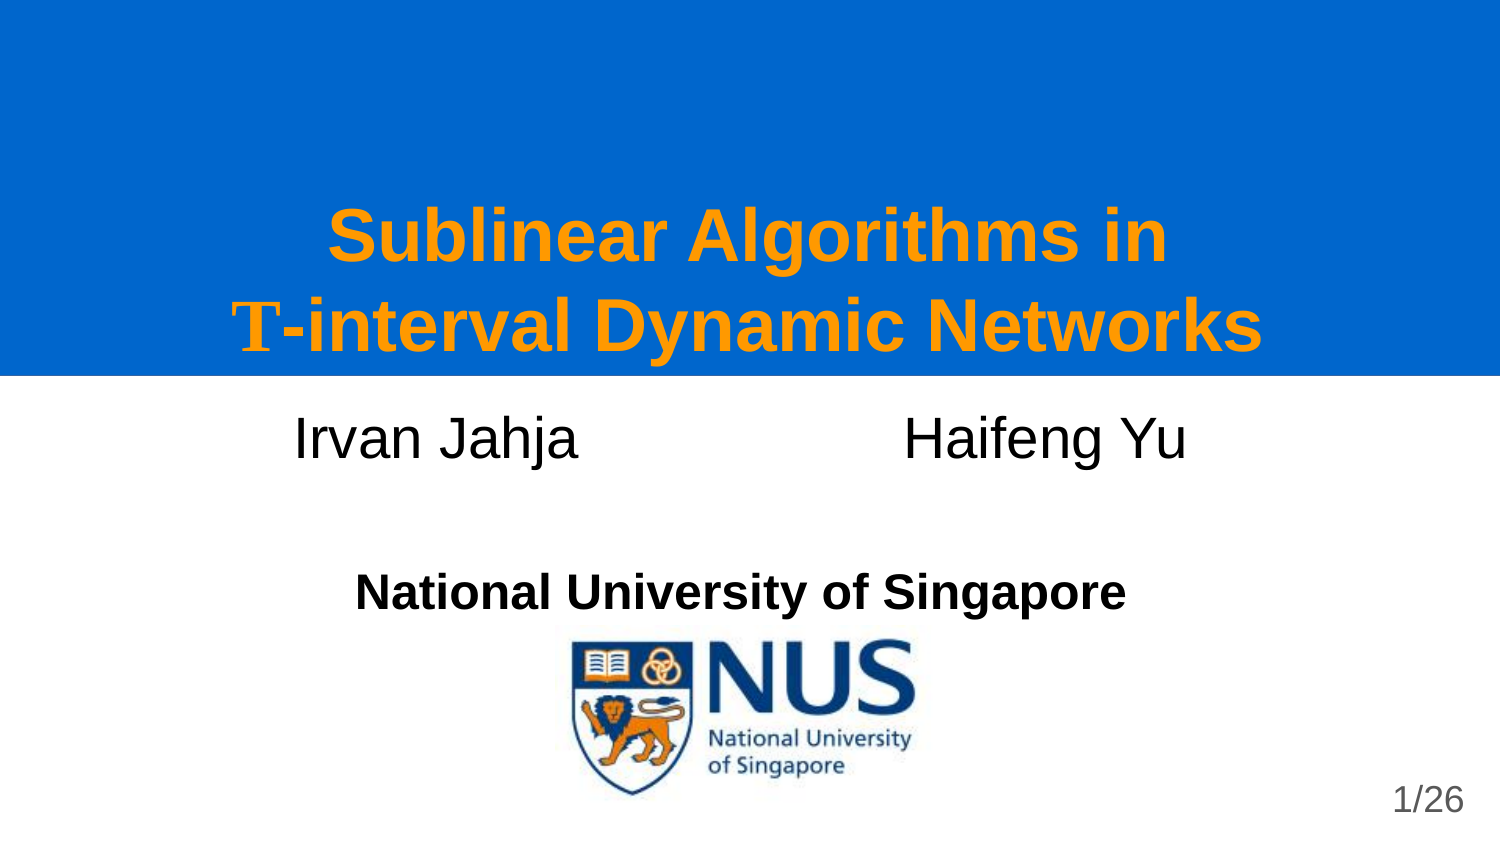

# Sublinear Algorithms in T-interval Dynamic Networks
Irvan Jahja Haifeng Yu
National University of Singapore